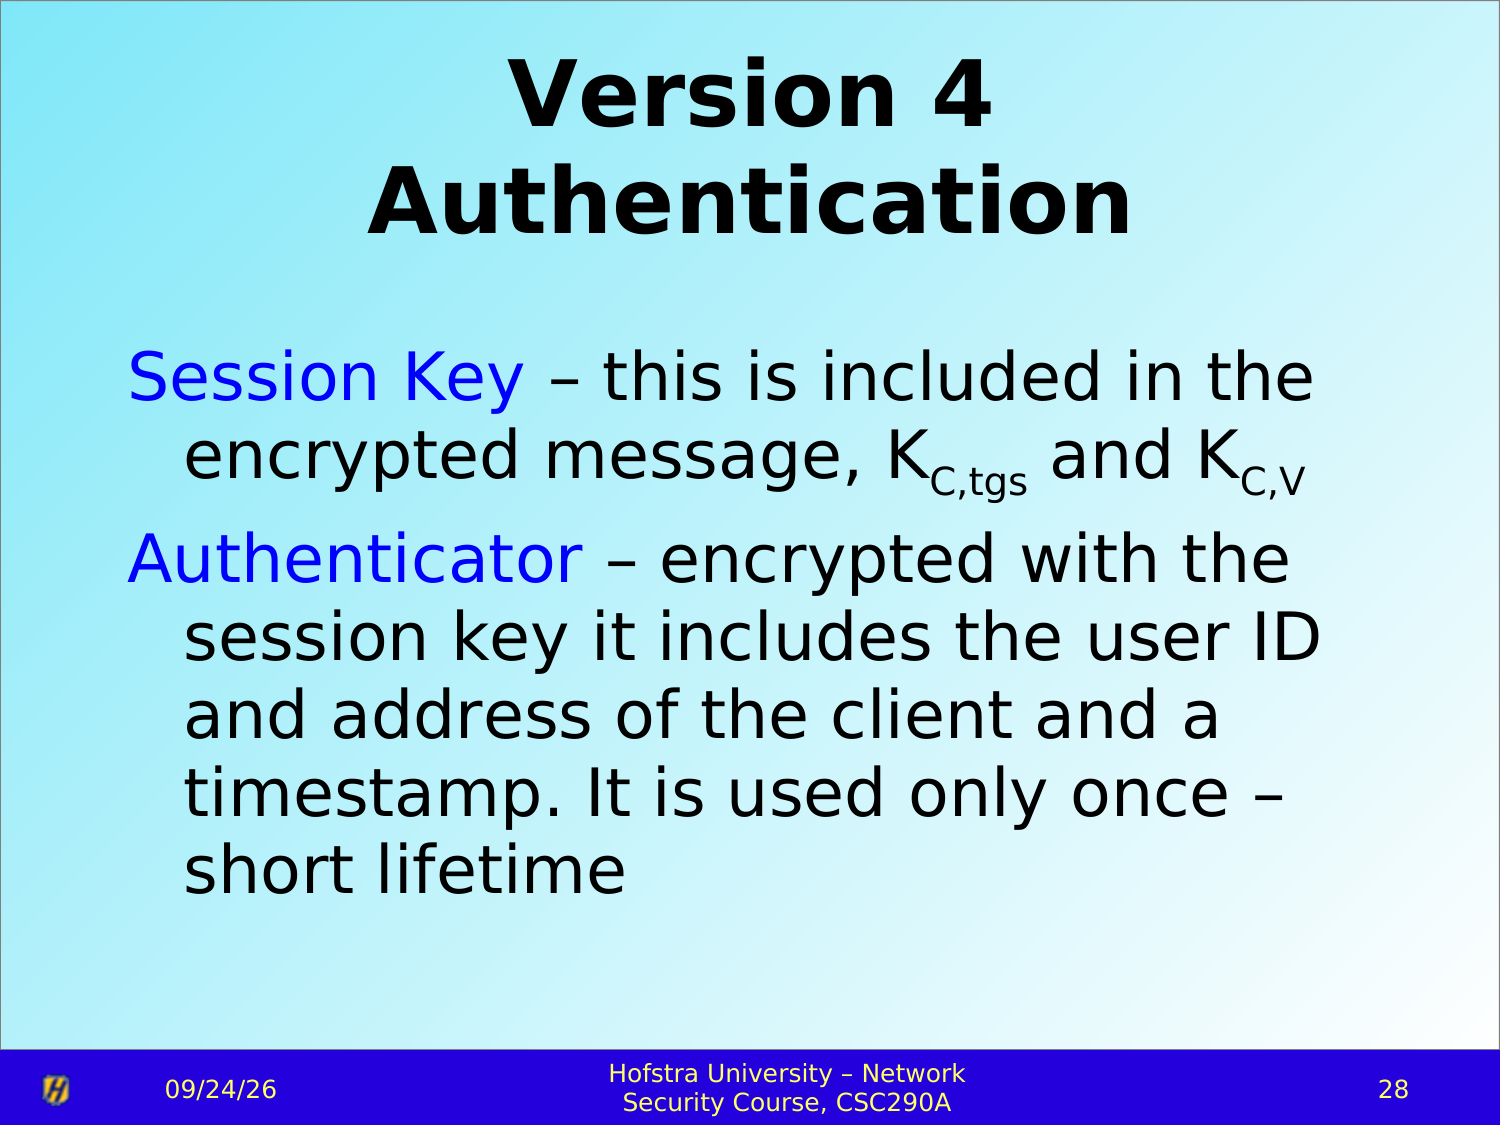

# Version 4 Authentication
Session Key – this is included in the encrypted message, KC,tgs and KC,V
Authenticator – encrypted with the session key it includes the user ID and address of the client and a timestamp. It is used only once – short lifetime
28